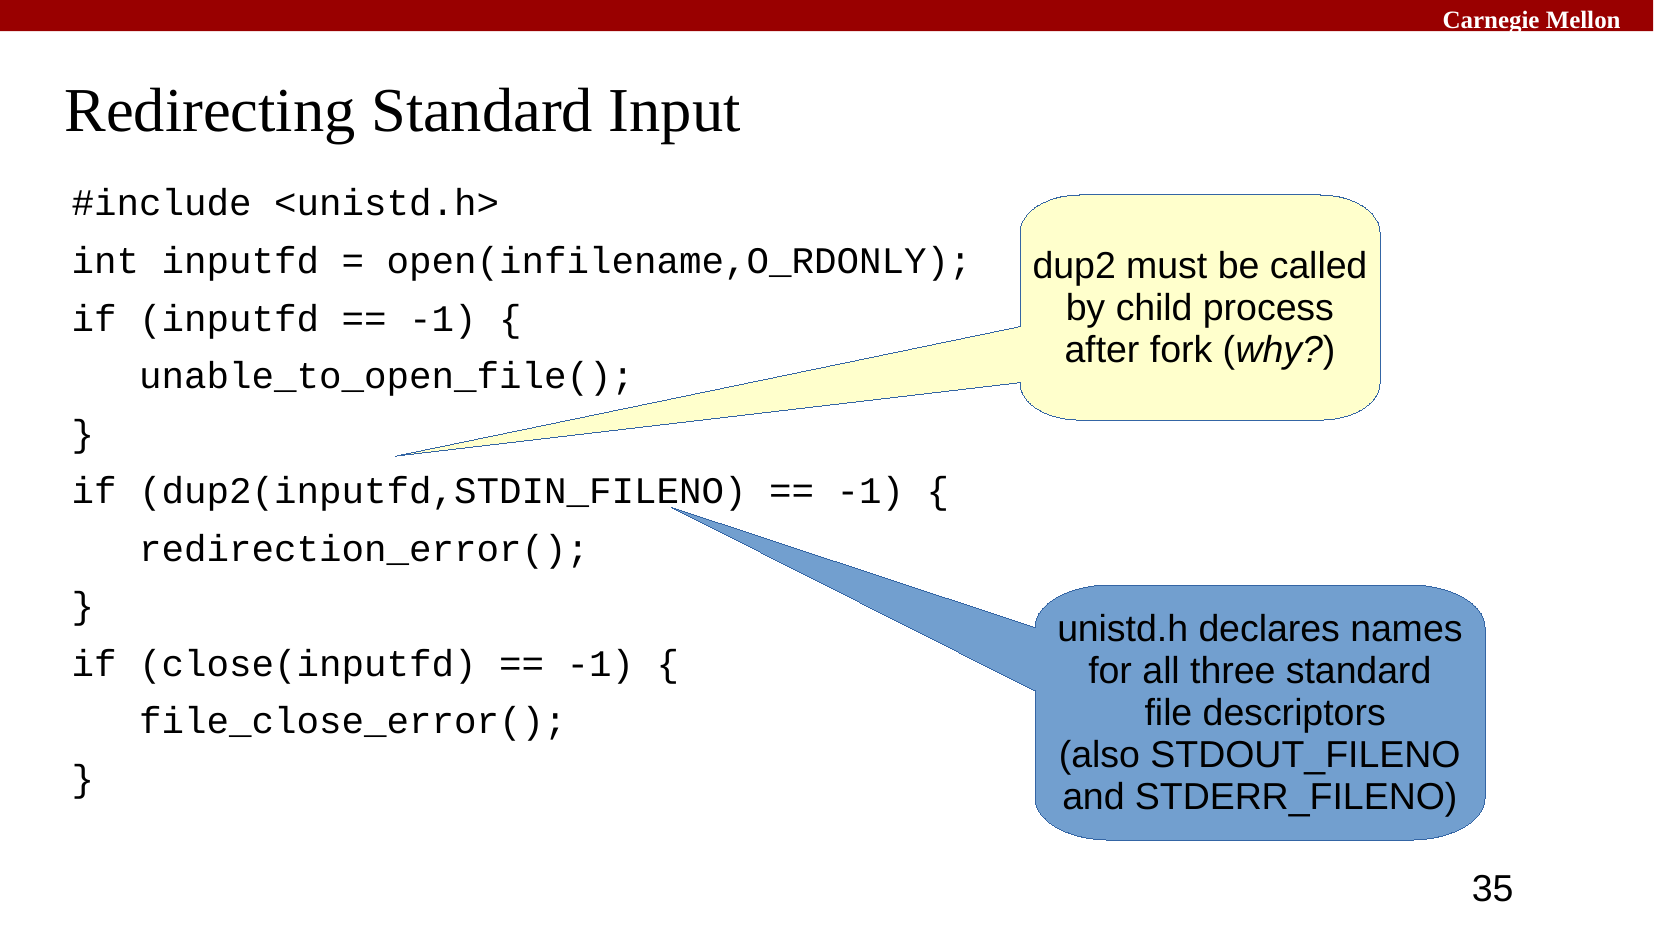

# Redirecting Standard Input
#include <unistd.h>
int inputfd = open(infilename,O_RDONLY);
if (inputfd == -1) {
 unable_to_open_file();
}
if (dup2(inputfd,STDIN_FILENO) == -1) {
 redirection_error();
}
if (close(inputfd) == -1) {
 file_close_error();
}
dup2 must be called
by child process
after fork (why?)
unistd.h declares names
for all three standard
 file descriptors
(also STDOUT_FILENO
and STDERR_FILENO)